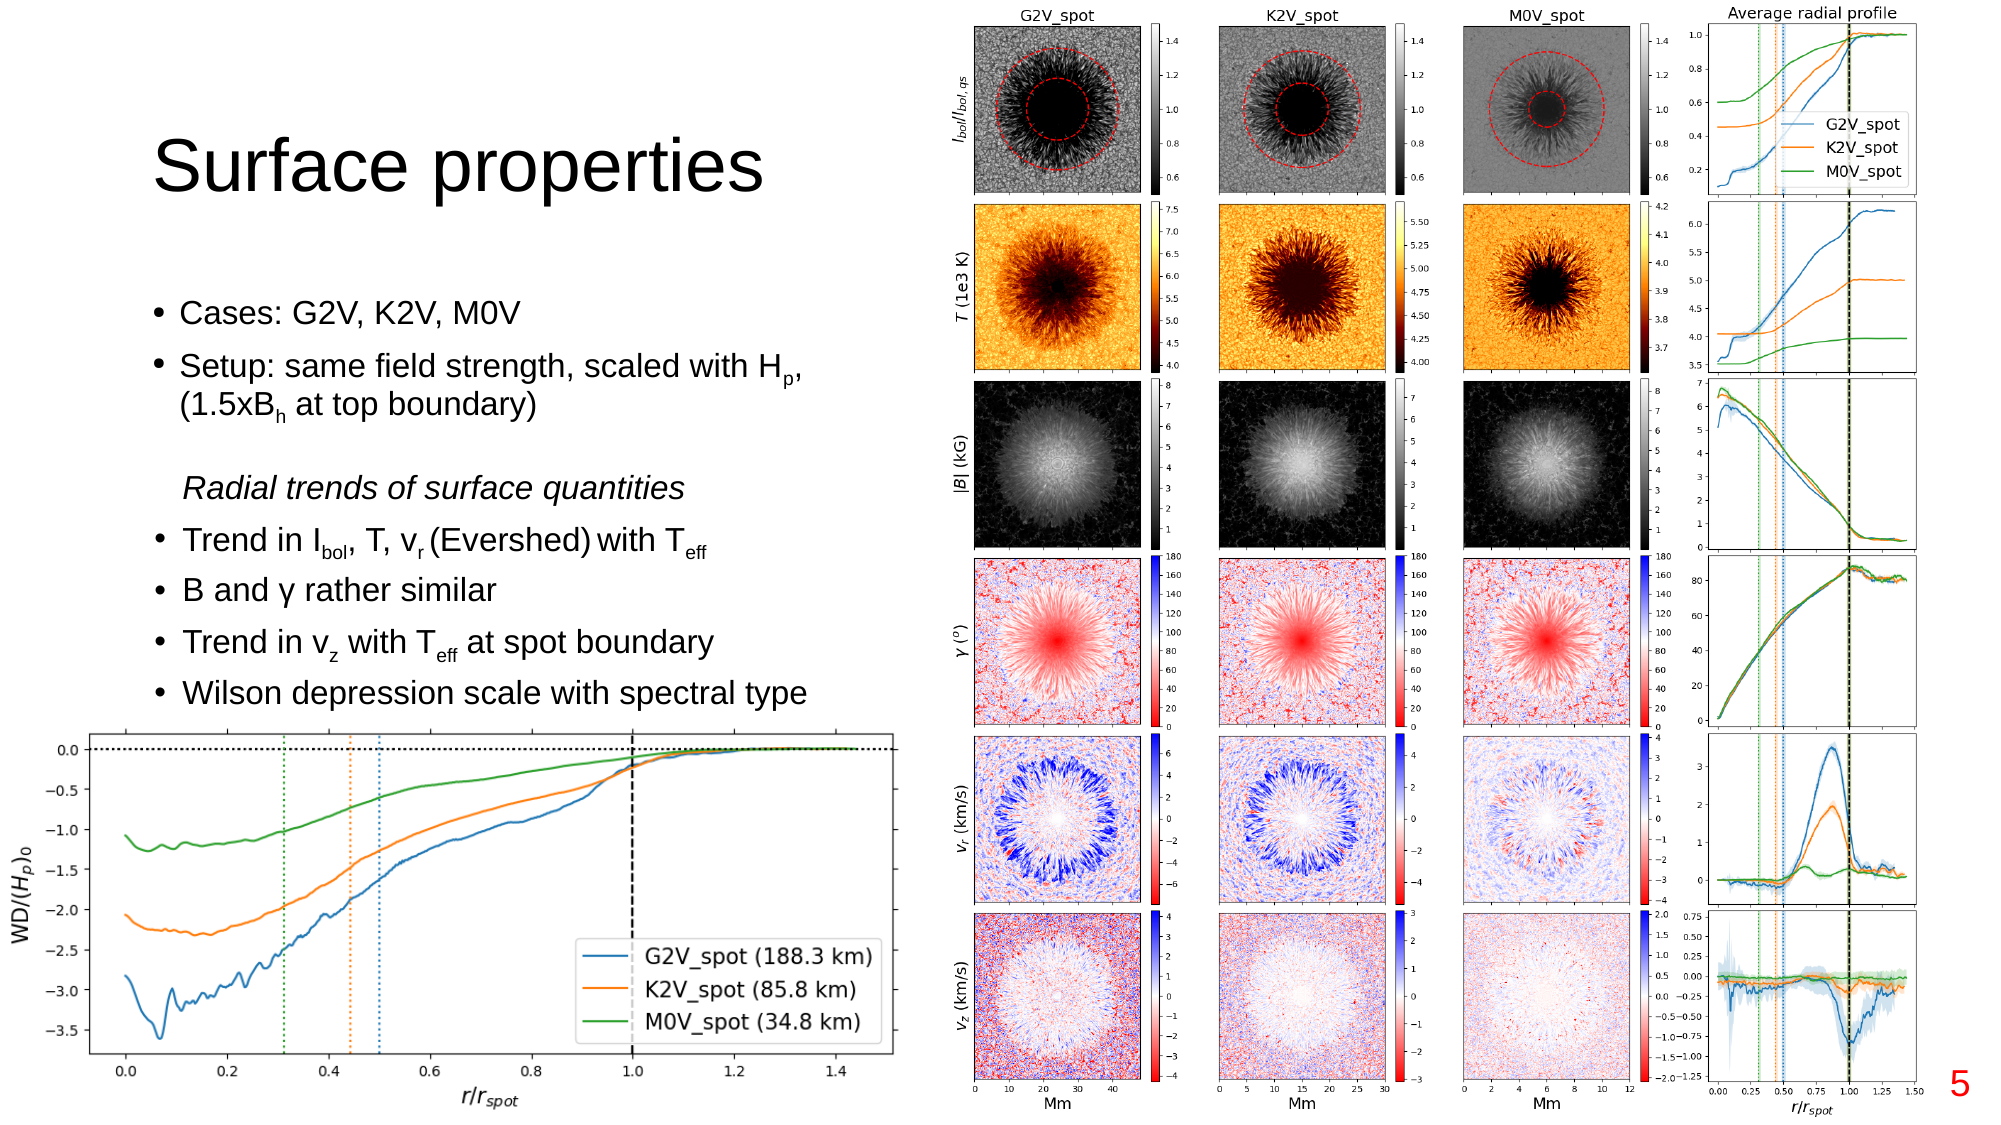

Surface properties
Cases: G2V, K2V, M0V
Setup: same field strength, scaled with Hp, (1.5xBh at top boundary)
Radial trends of surface quantities
Trend in Ibol, T, vr (Evershed) with Teff
B and γ rather similar
Trend in vz with Teff at spot boundary
Wilson depression scale with spectral type